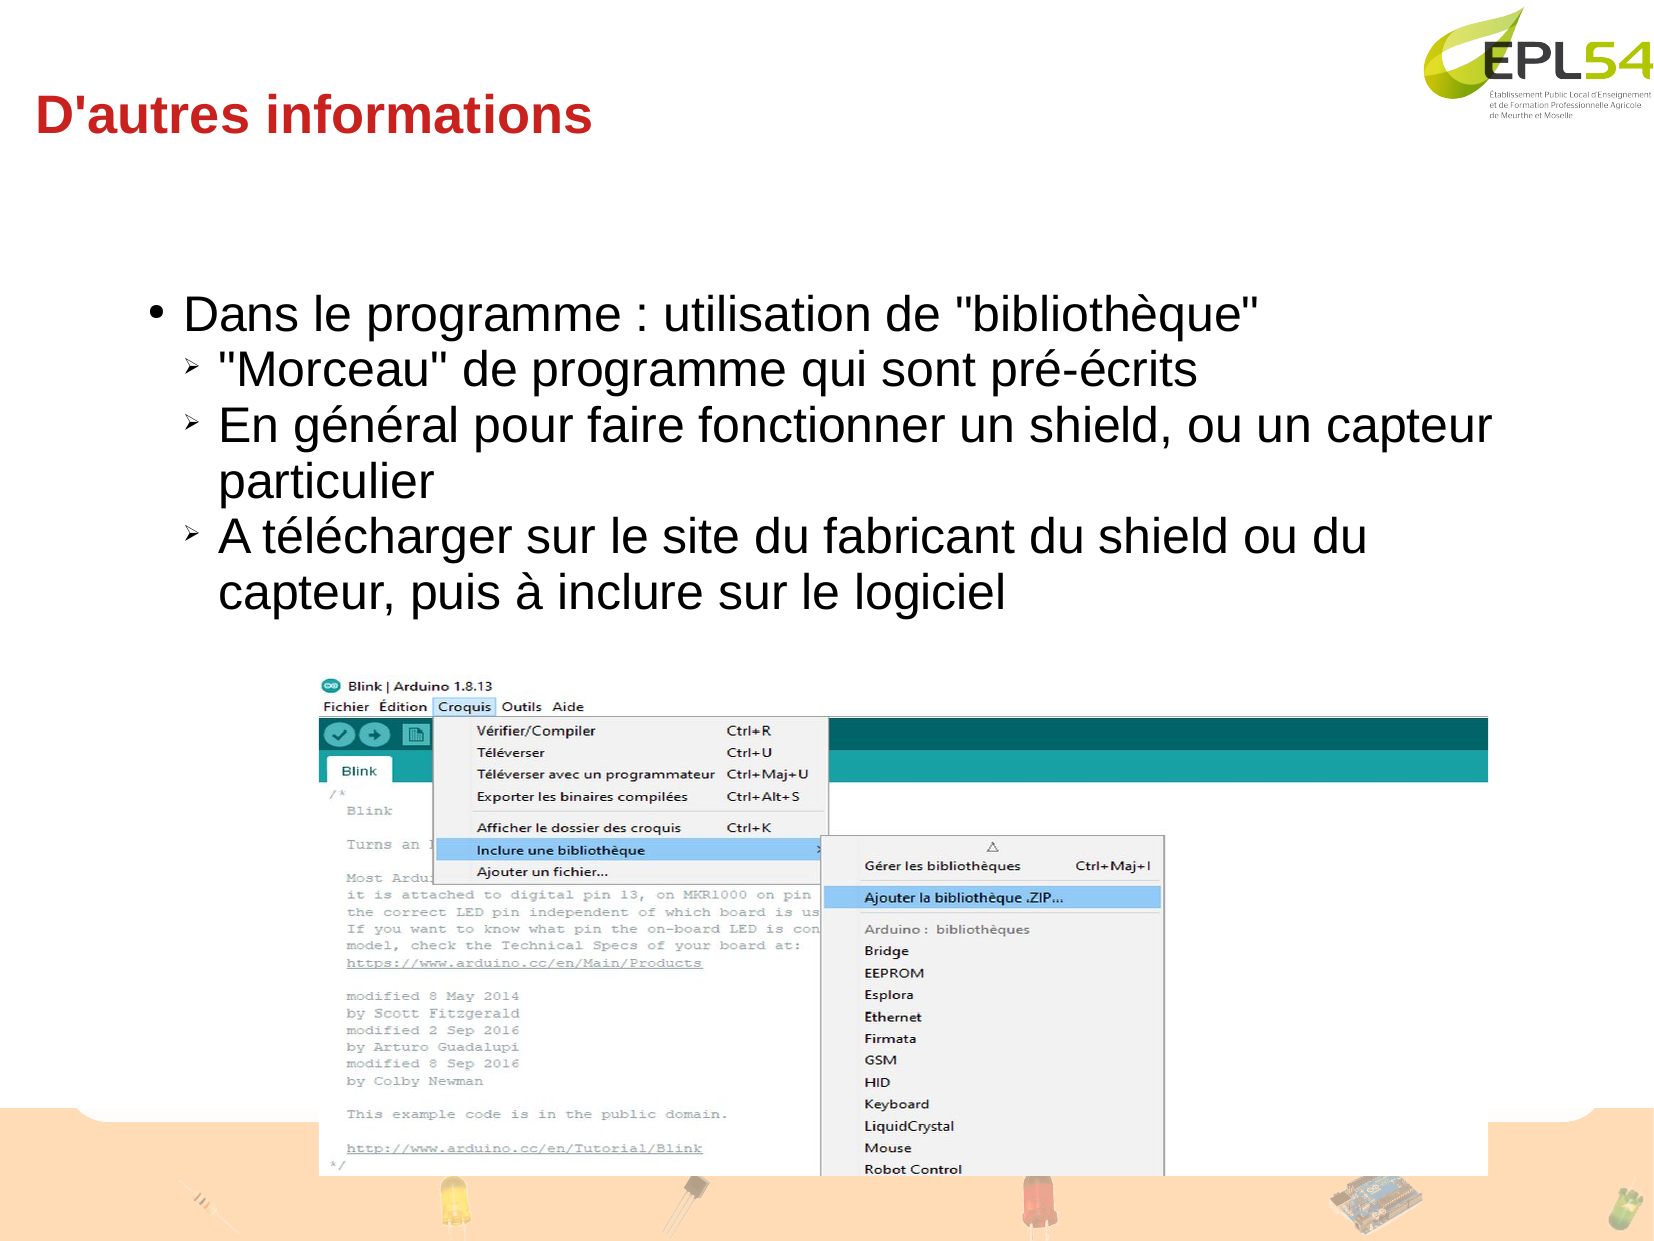

# D'autres informations
Dans le programme : utilisation de "bibliothèque"
"Morceau" de programme qui sont pré-écrits
En général pour faire fonctionner un shield, ou un capteur particulier
A télécharger sur le site du fabricant du shield ou du capteur, puis à inclure sur le logiciel